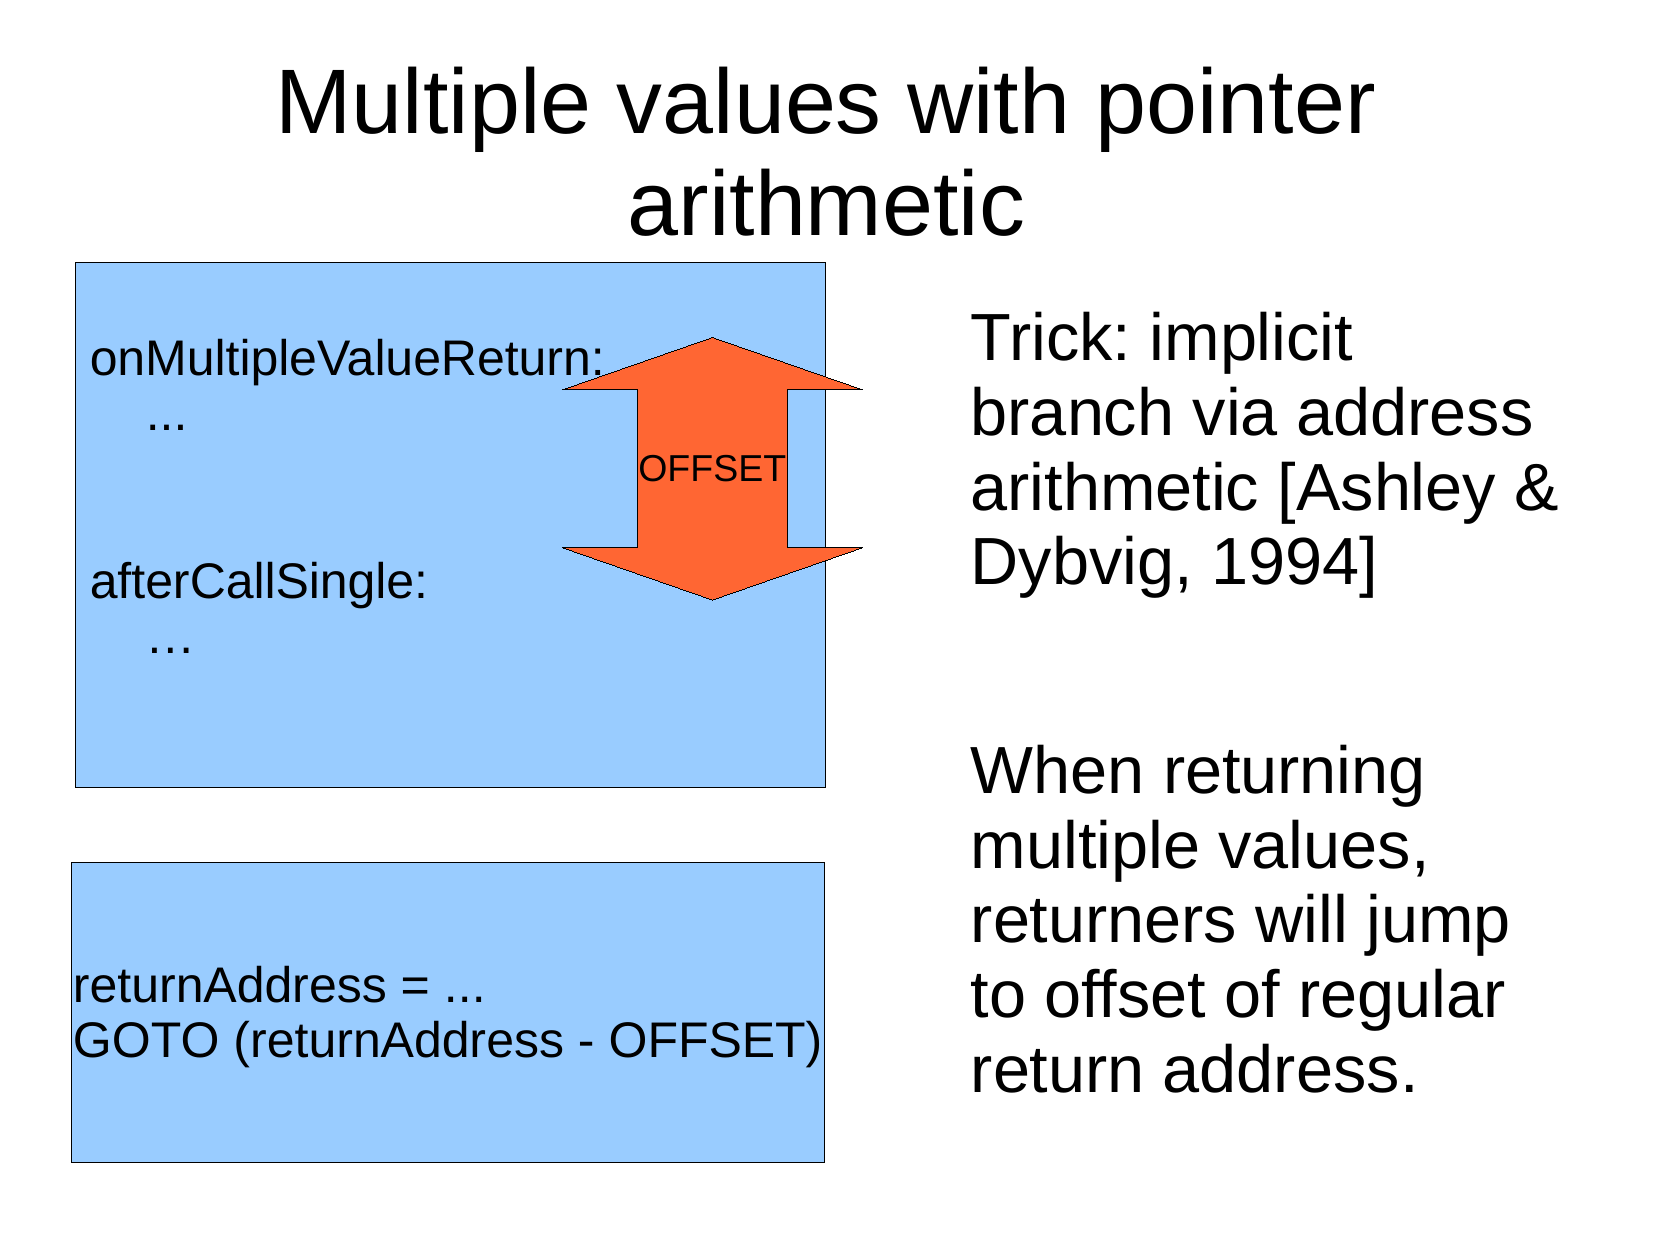

# Multiple values with pointer arithmetic
onMultipleValueReturn:
 ...
afterCallSingle:
 …
Trick: implicit branch via address arithmetic [Ashley & Dybvig, 1994]
When returning multiple values, returners will jump to offset of regular return address.
OFFSET
returnAddress = ...
GOTO (returnAddress - OFFSET)